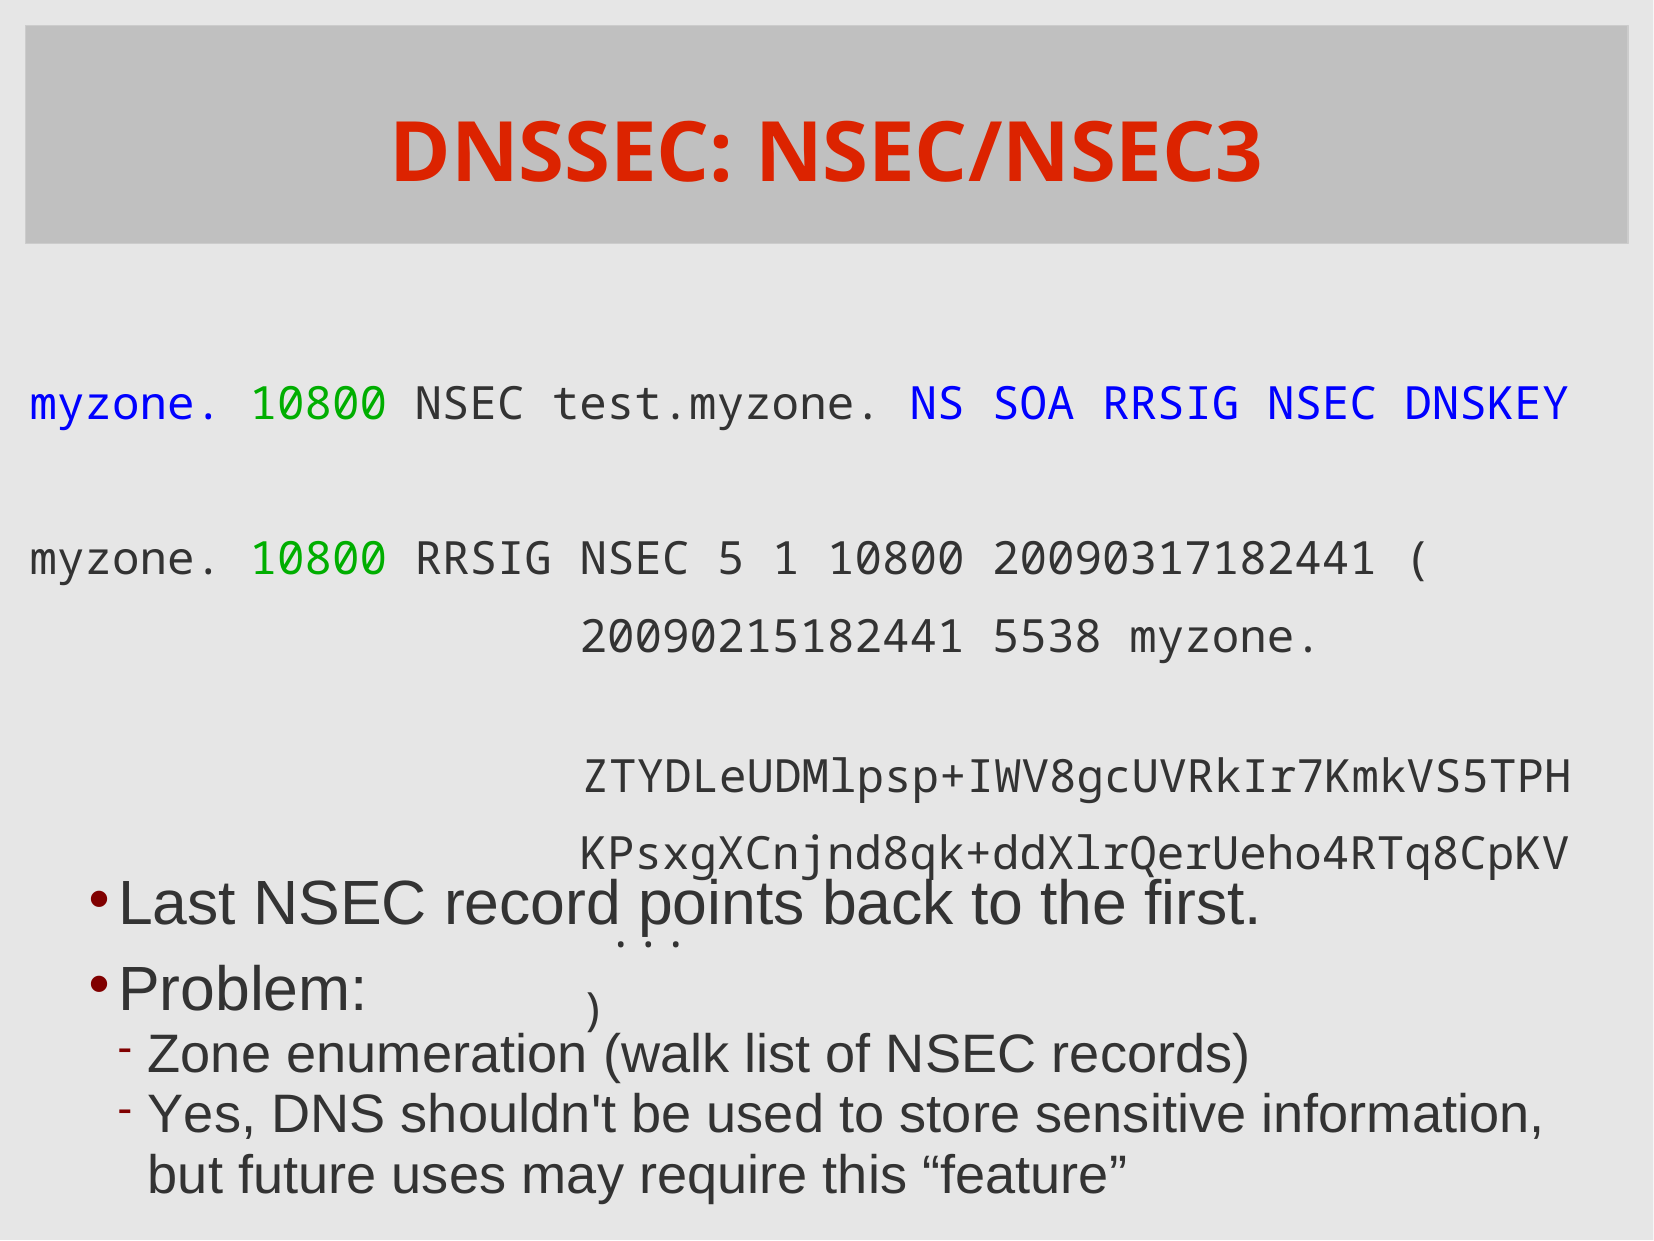

# DNSSEC: NSEC/NSEC3
Last NSEC record points back to the first.
Problem:
Zone enumeration (walk list of NSEC records)
Yes, DNS shouldn't be used to store sensitive information, but future uses may require this “feature”
myzone. 10800 NSEC test.myzone. NS SOA RRSIG NSEC DNSKEY
myzone. 10800 RRSIG NSEC 5 1 10800 20090317182441 (
 20090215182441 5538 myzone.
 ZTYDLeUDMlpsp+IWV8gcUVRkIr7KmkVS5TPH
 KPsxgXCnjnd8qk+ddXlrQerUeho4RTq8CpKV
 ...
 )